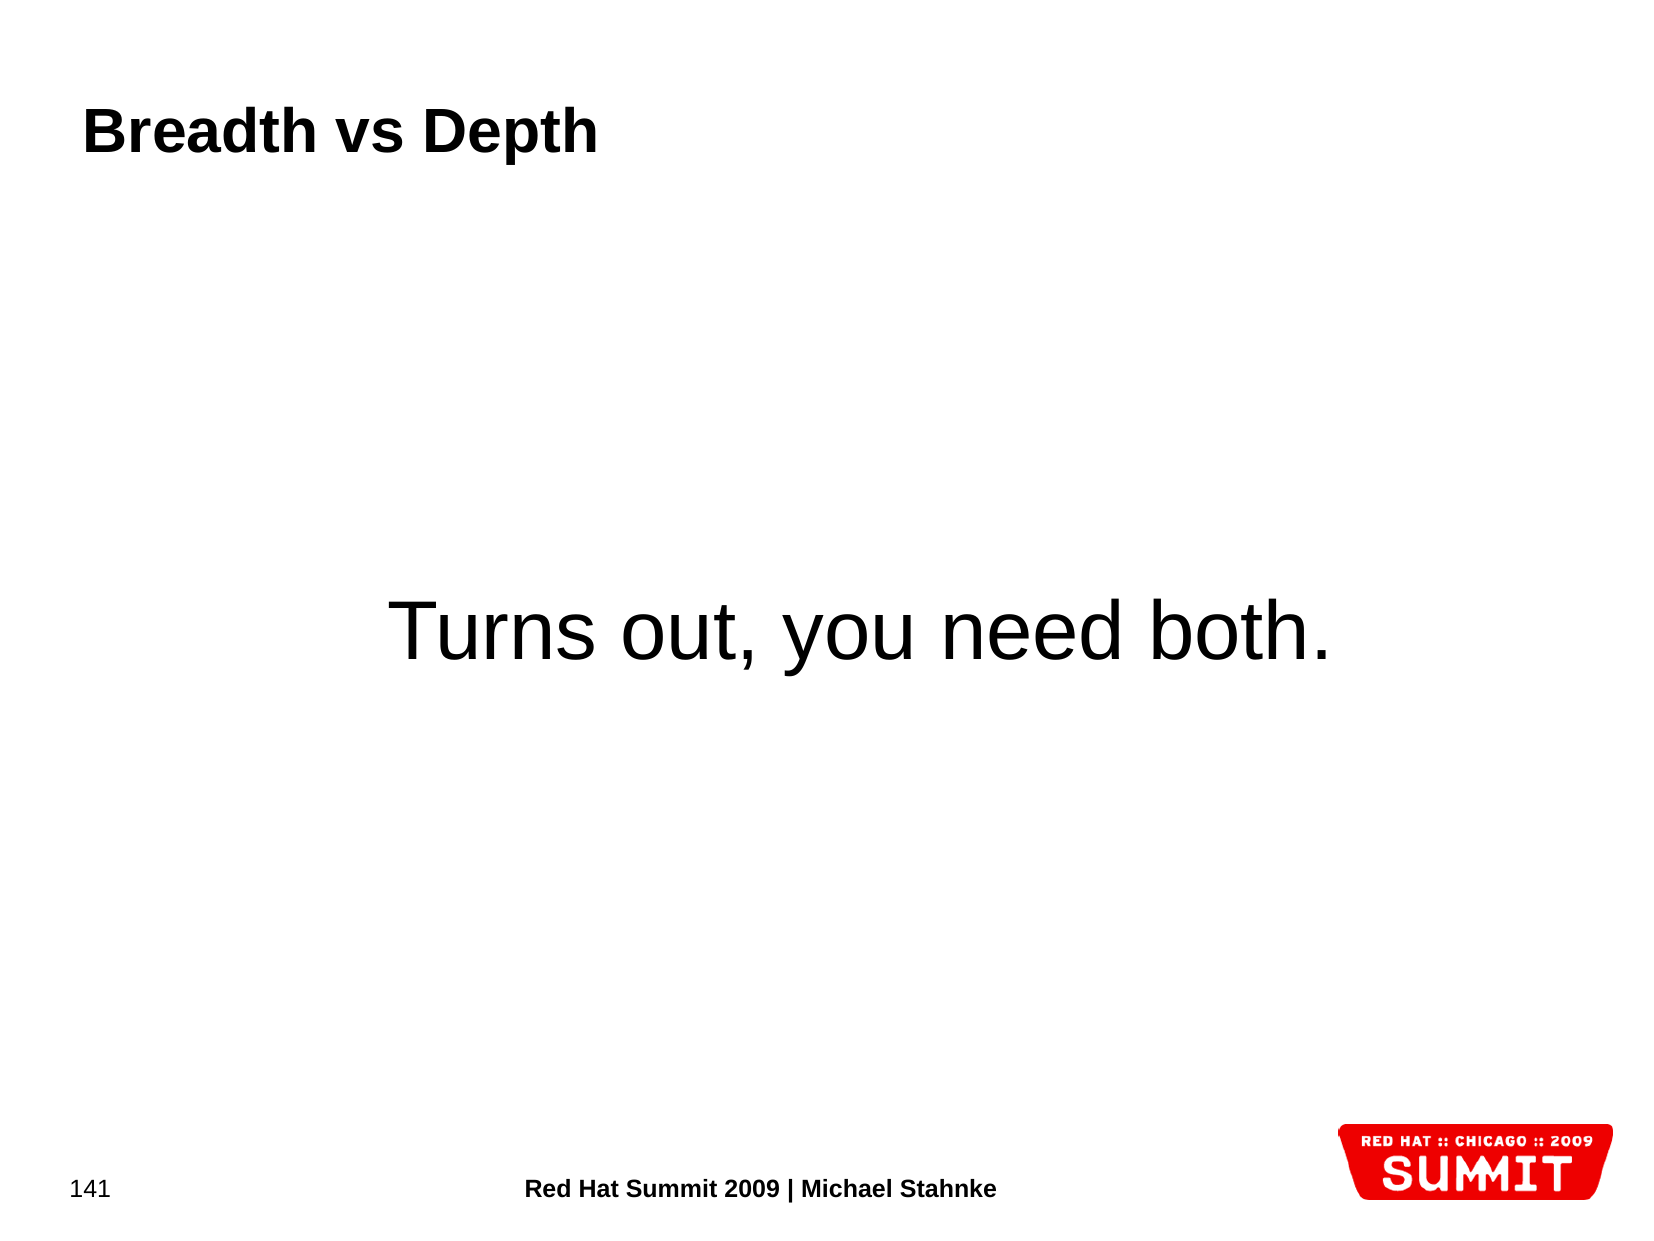

# Breadth vs Depth
Turns out, you need both.